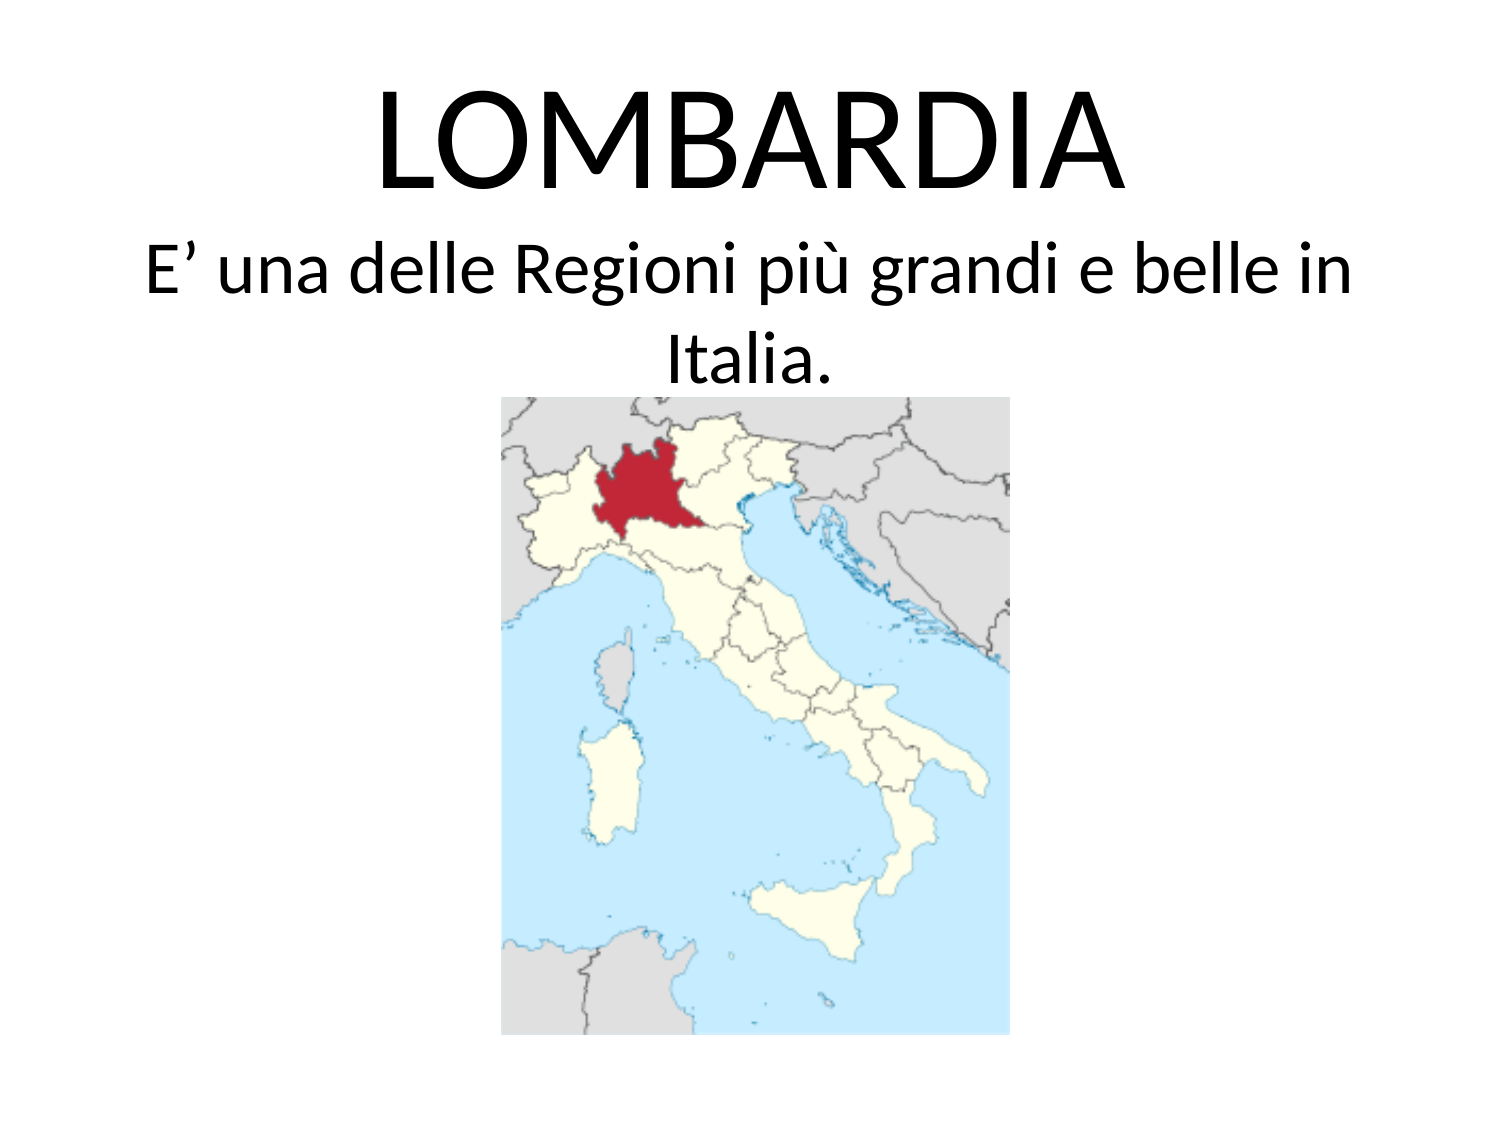

# LOMBARDIA E’ una delle Regioni più grandi e belle in Italia.